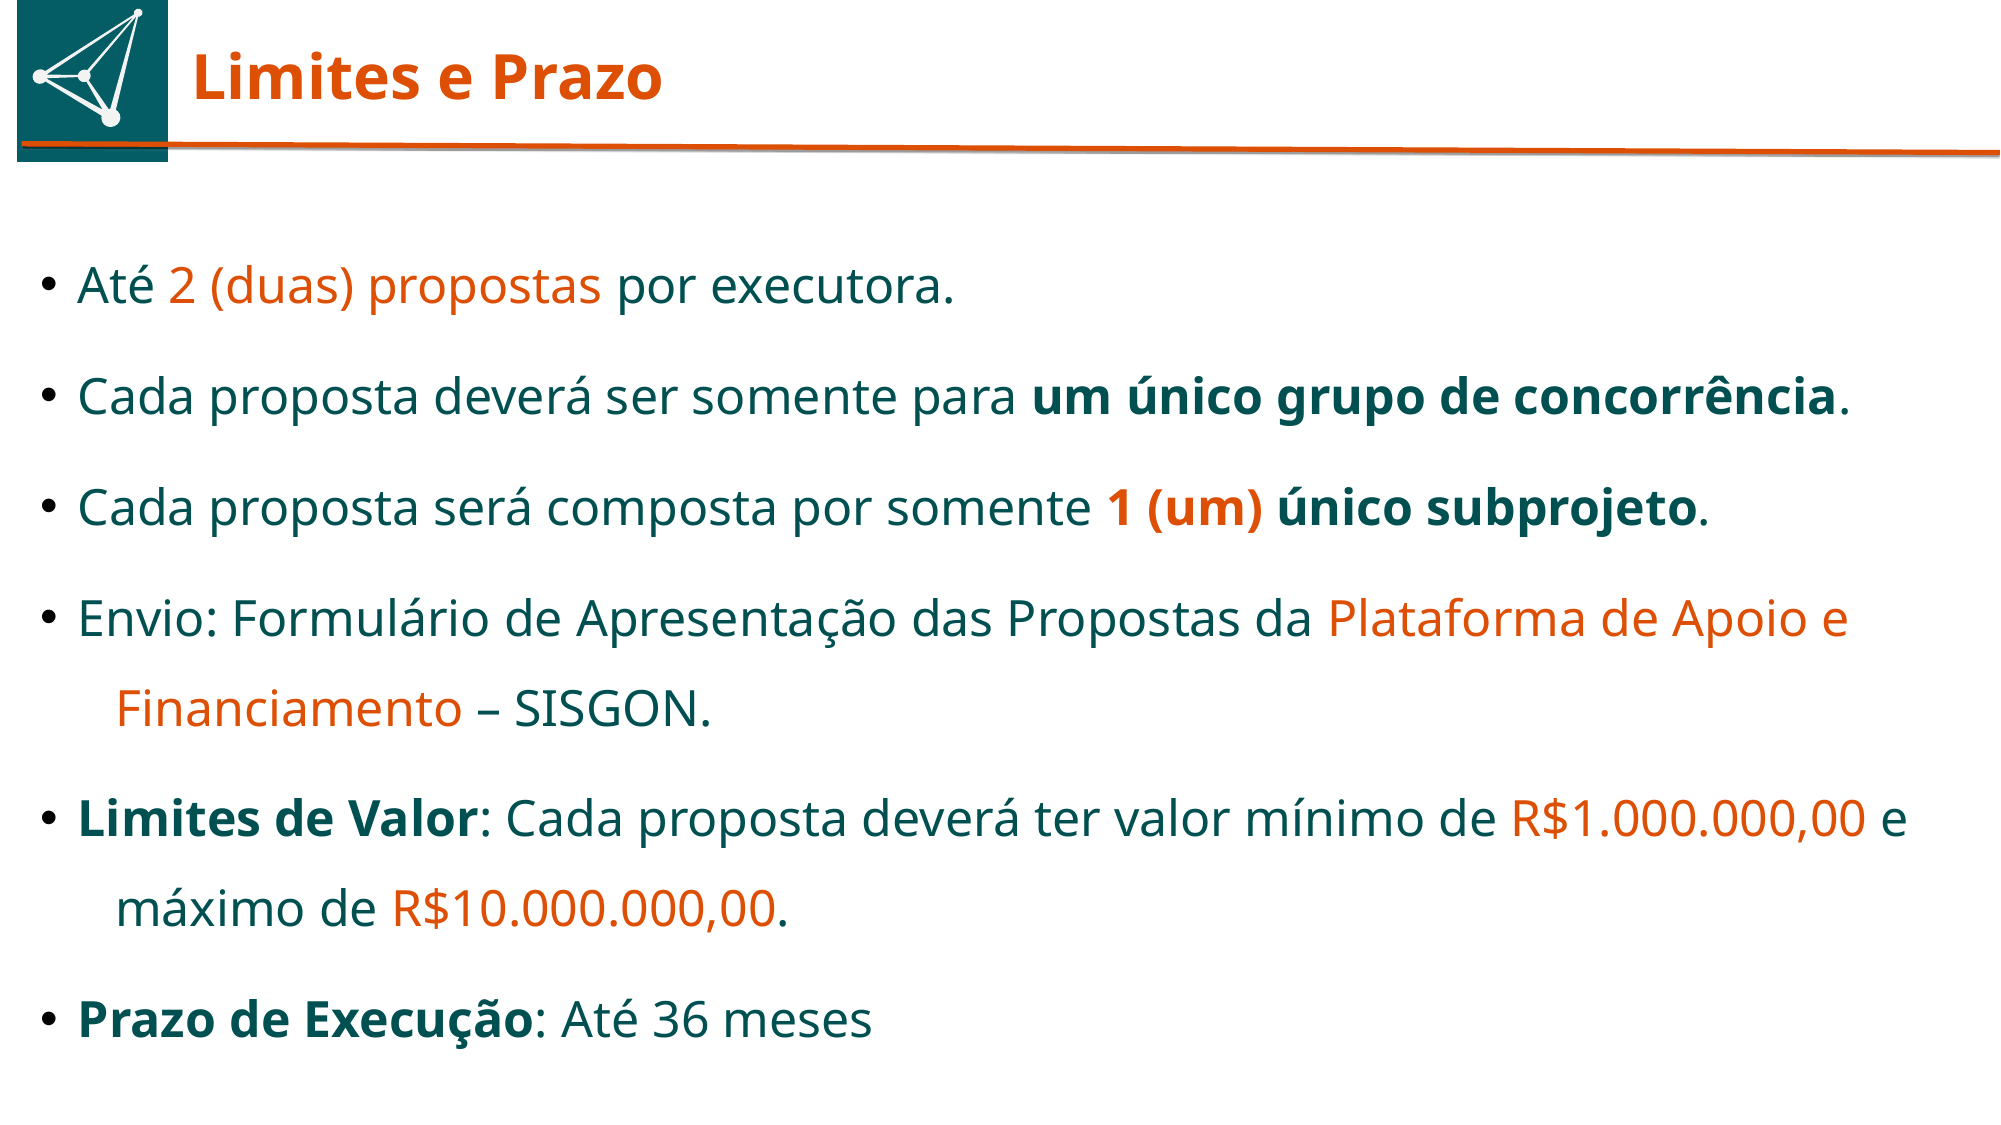

Limites e Prazo
# Até 2 (duas) propostas por executora.
Cada proposta deverá ser somente para um único grupo de concorrência.
Cada proposta será composta por somente 1 (um) único subprojeto.
Envio: Formulário de Apresentação das Propostas da Plataforma de Apoio e Financiamento – SISGON.
Limites de Valor: Cada proposta deverá ter valor mínimo de R$1.000.000,00 e máximo de R$10.000.000,00.
Prazo de Execução: Até 36 meses